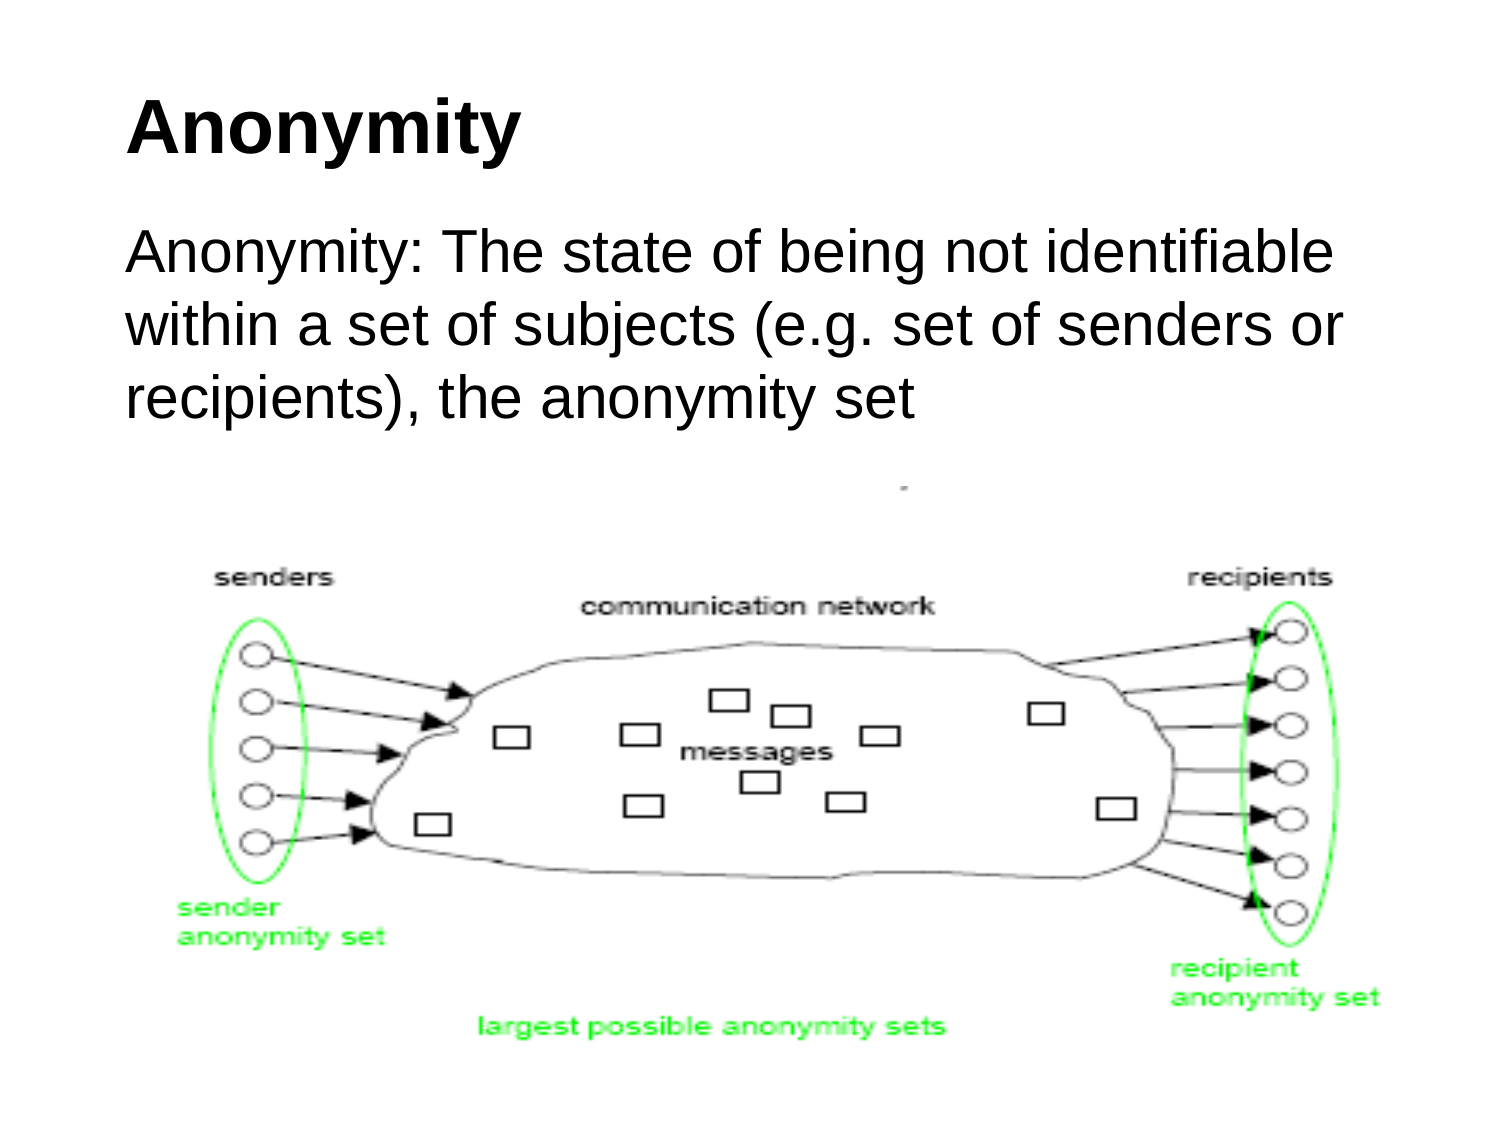

# Anonymity
Anonymity: The state of being not identifiable within a set of subjects (e.g. set of senders or recipients), the anonymity set